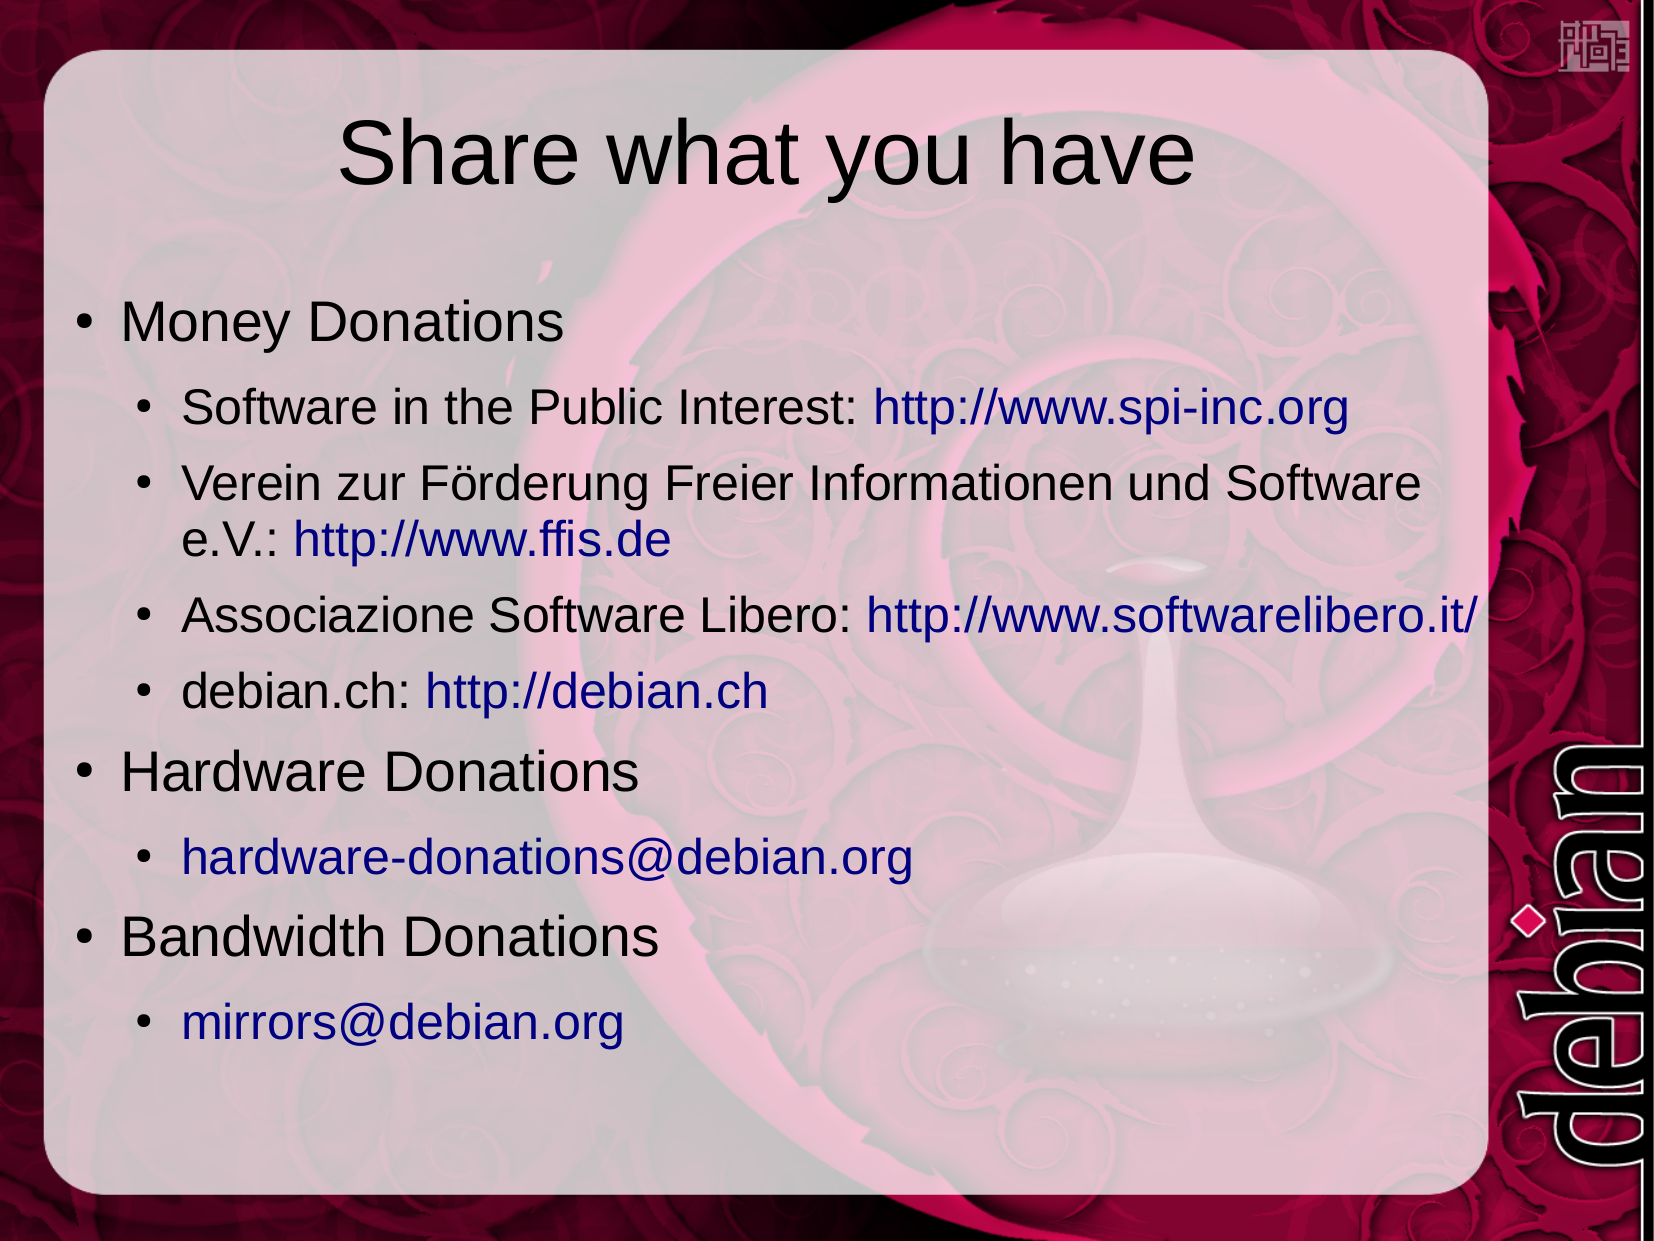

# Share what you have
Money Donations
Software in the Public Interest: http://www.spi-inc.org
Verein zur Förderung Freier Informationen und Software e.V.: http://www.ffis.de
Associazione Software Libero: http://www.softwarelibero.it/
debian.ch: http://debian.ch
Hardware Donations
hardware-donations@debian.org
Bandwidth Donations
mirrors@debian.org